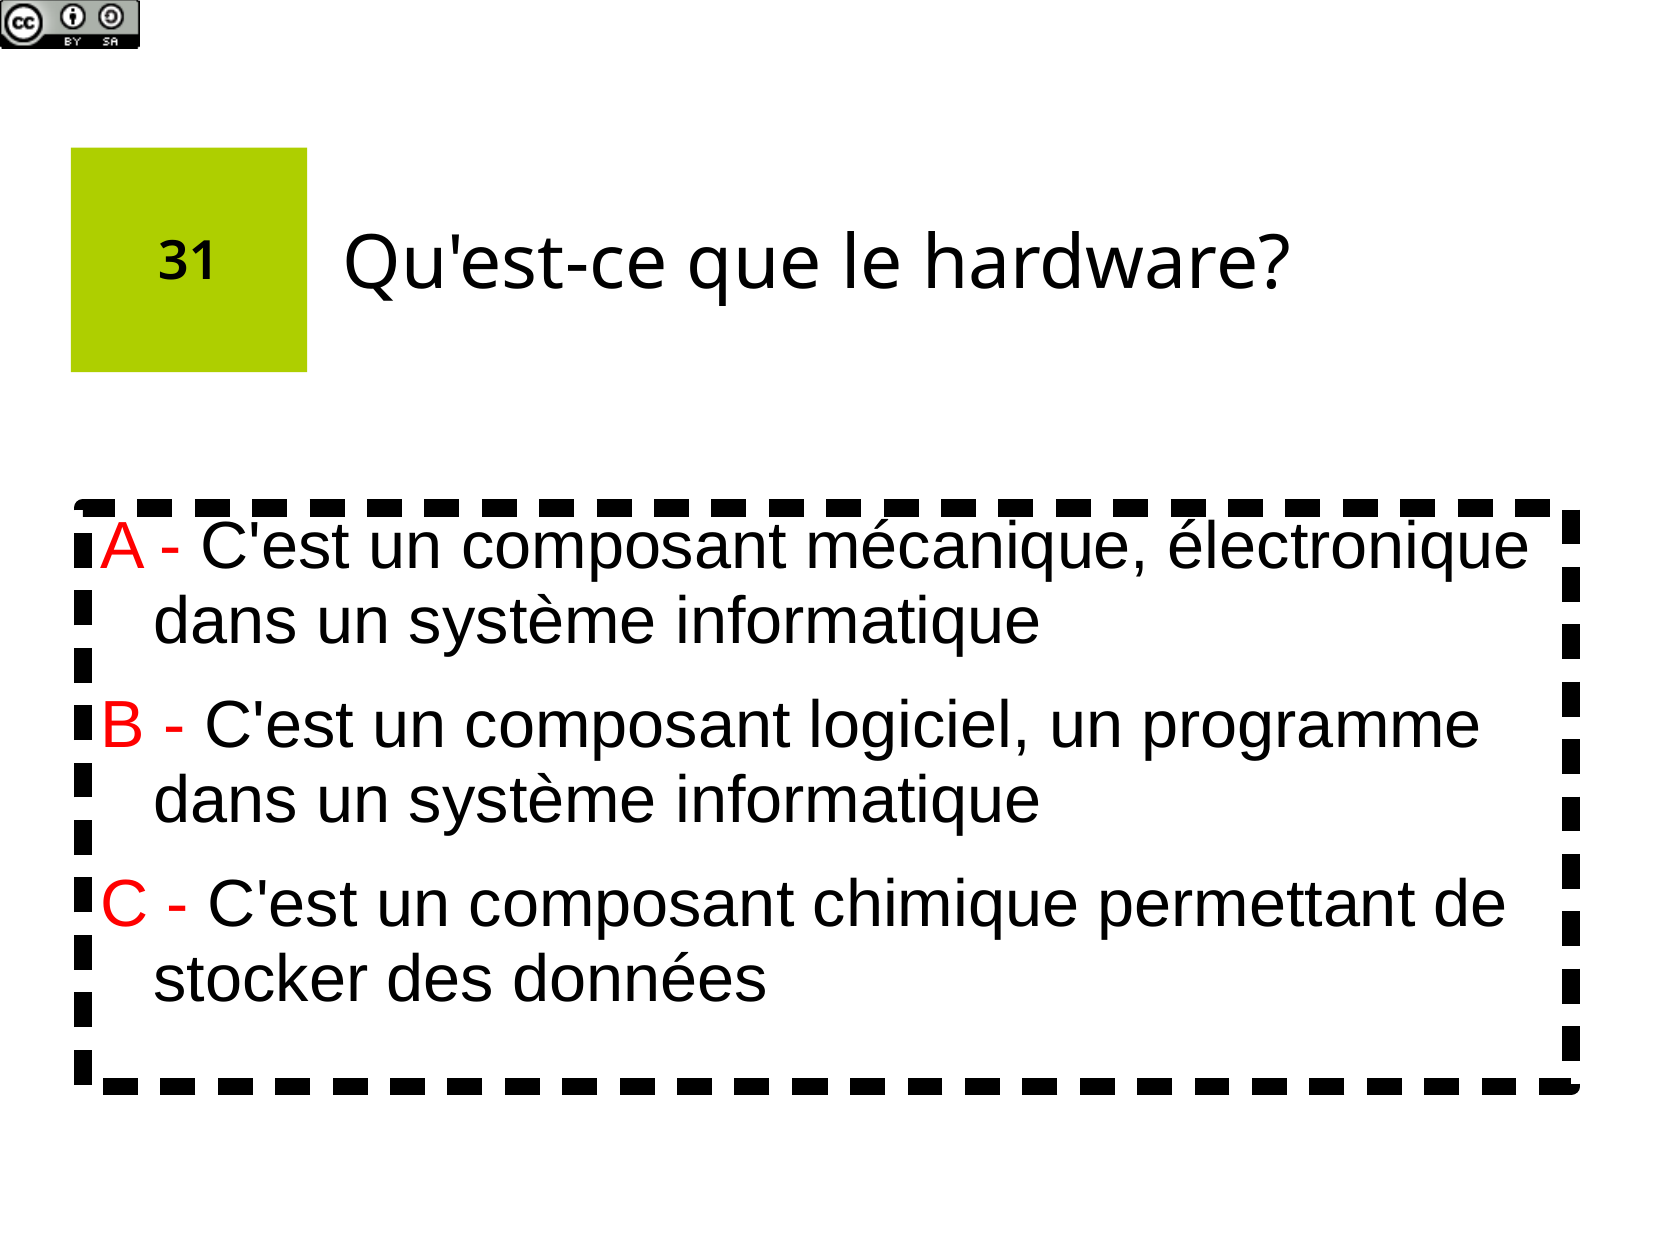

# Qu'est-ce que le hardware?
31
C'est un composant mécanique, électronique dans un système informatique
C'est un composant logiciel, un programme dans un système informatique
C'est un composant chimique permettant de stocker des données